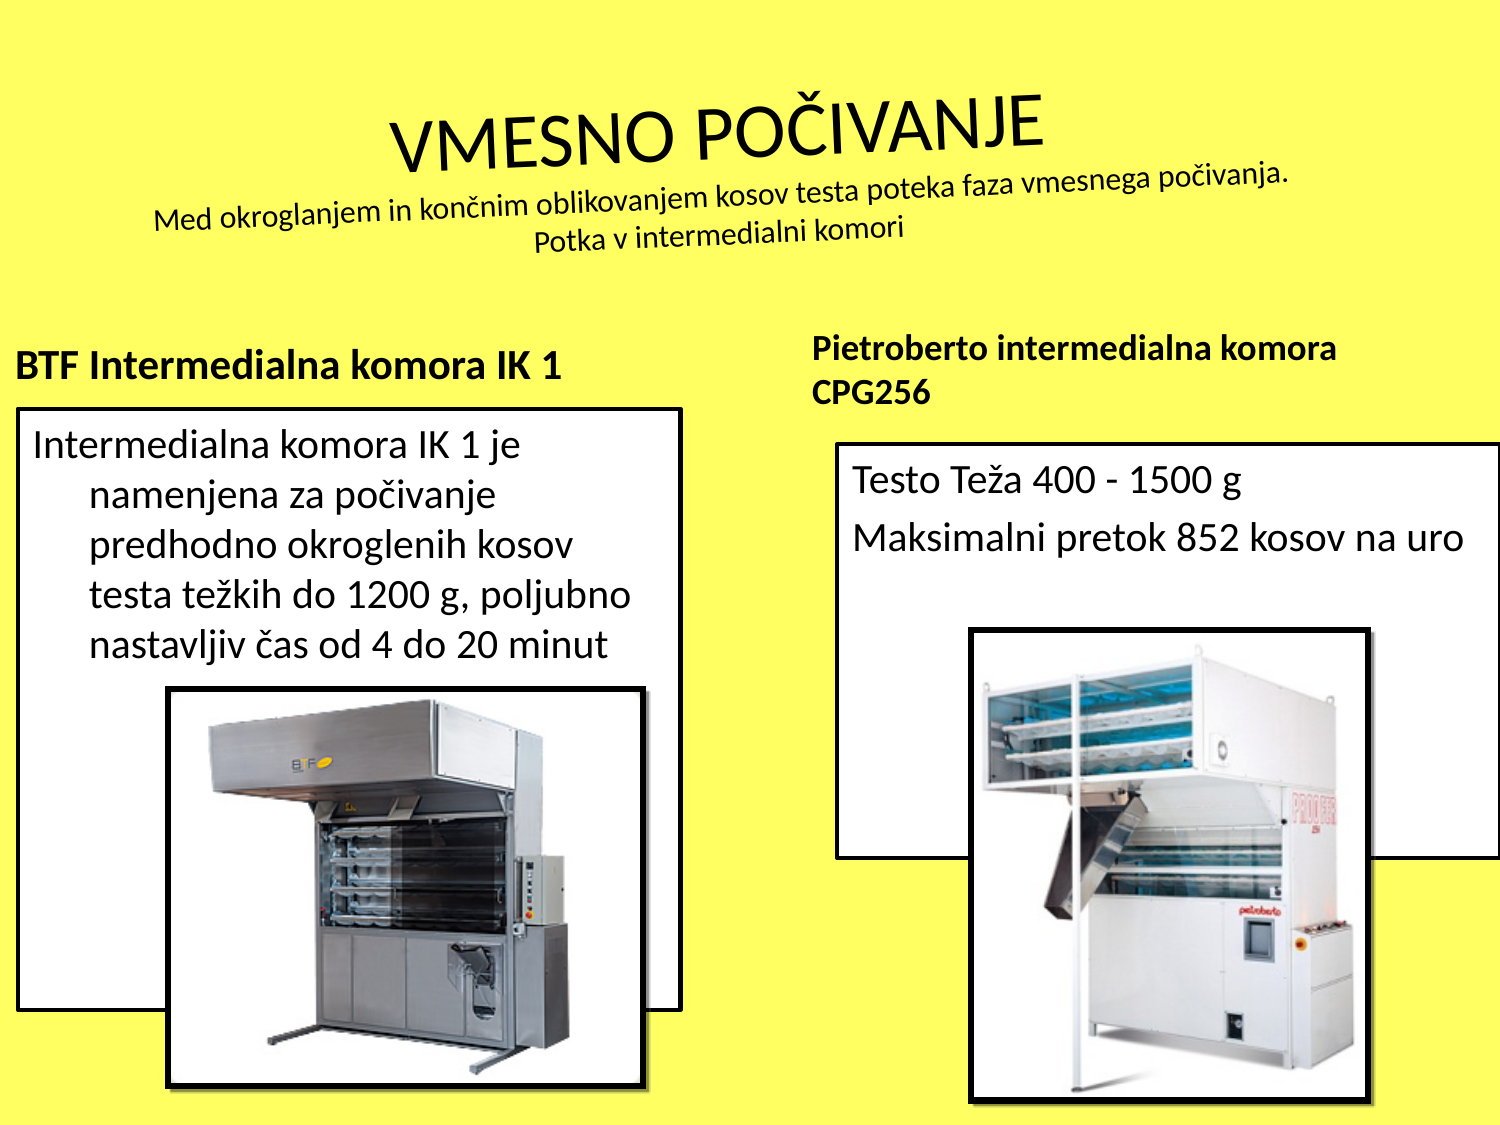

# VMESNO POČIVANJE Med okroglanjem in končnim oblikovanjem kosov testa poteka faza vmesnega počivanja. Potka v intermedialni komori
BTF Intermedialna komora IK 1
Pietroberto intermedialna komora CPG256
Intermedialna komora IK 1 je
namenjena za počivanje predhodno okroglenih kosov testa težkih do 1200 g, poljubno nastavljiv čas od 4 do 20 minut
Testo Teža 400 - 1500 g
Maksimalni pretok 852 kosov na uro